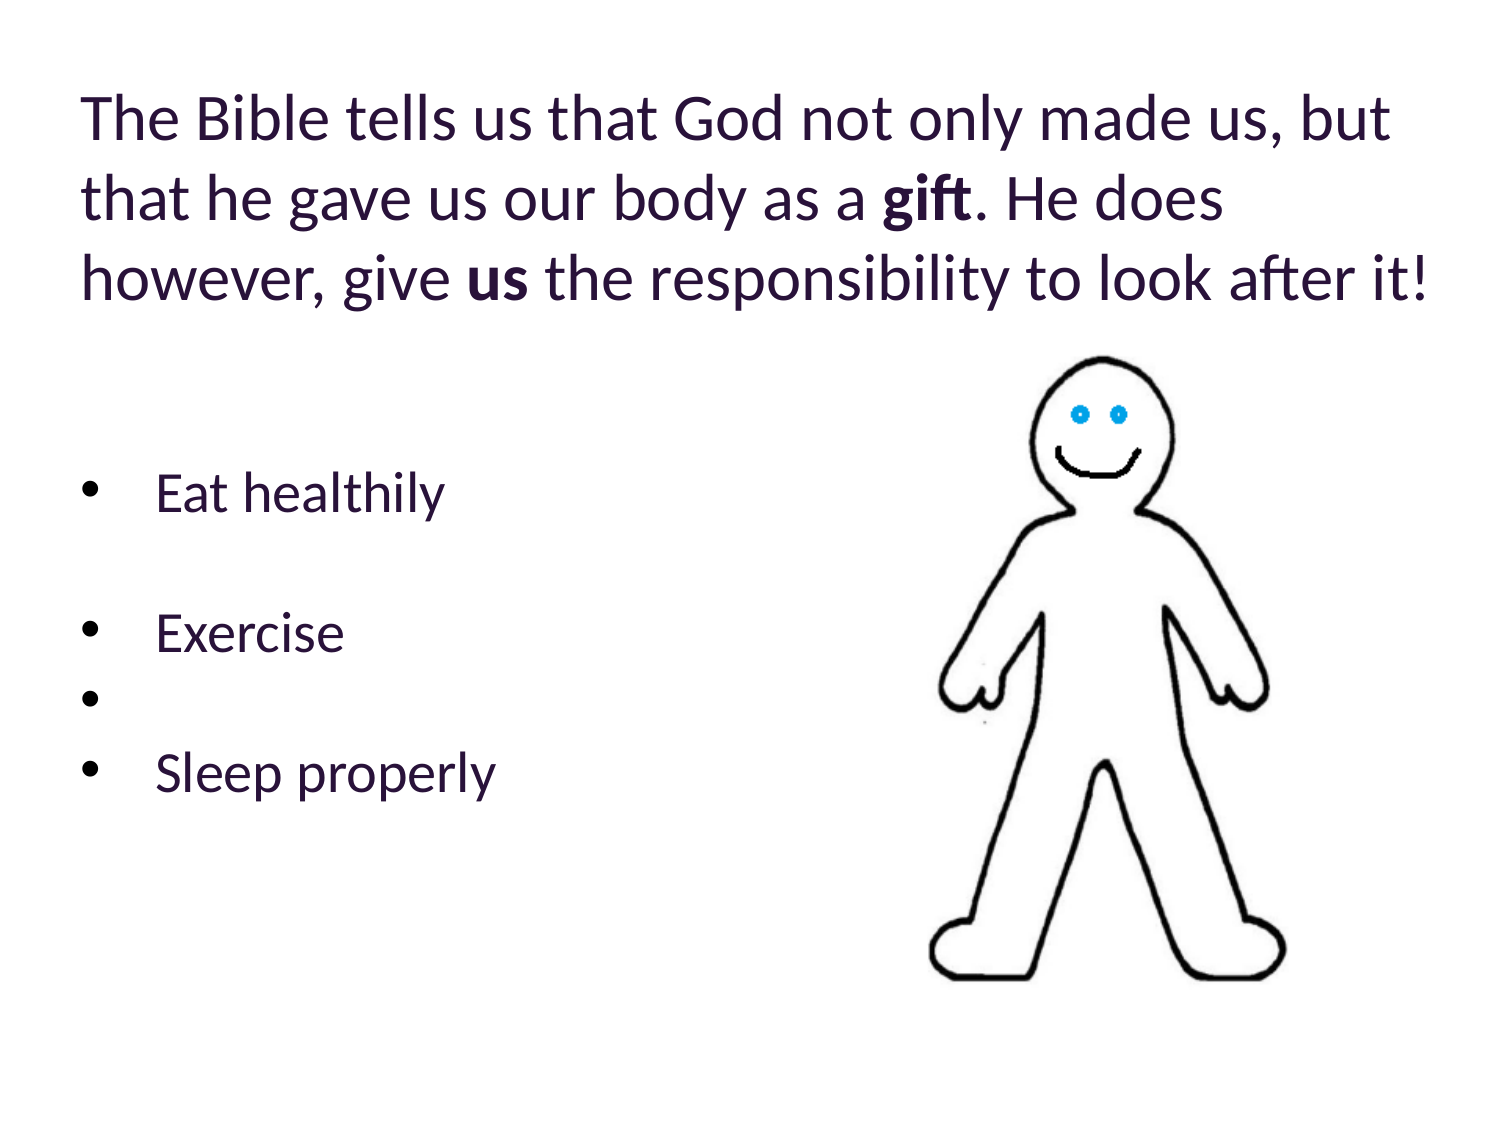

The Bible tells us that God not only made us, but that he gave us our body as a gift. He does however, give us the responsibility to look after it!
Eat healthily
Exercise
Sleep properly